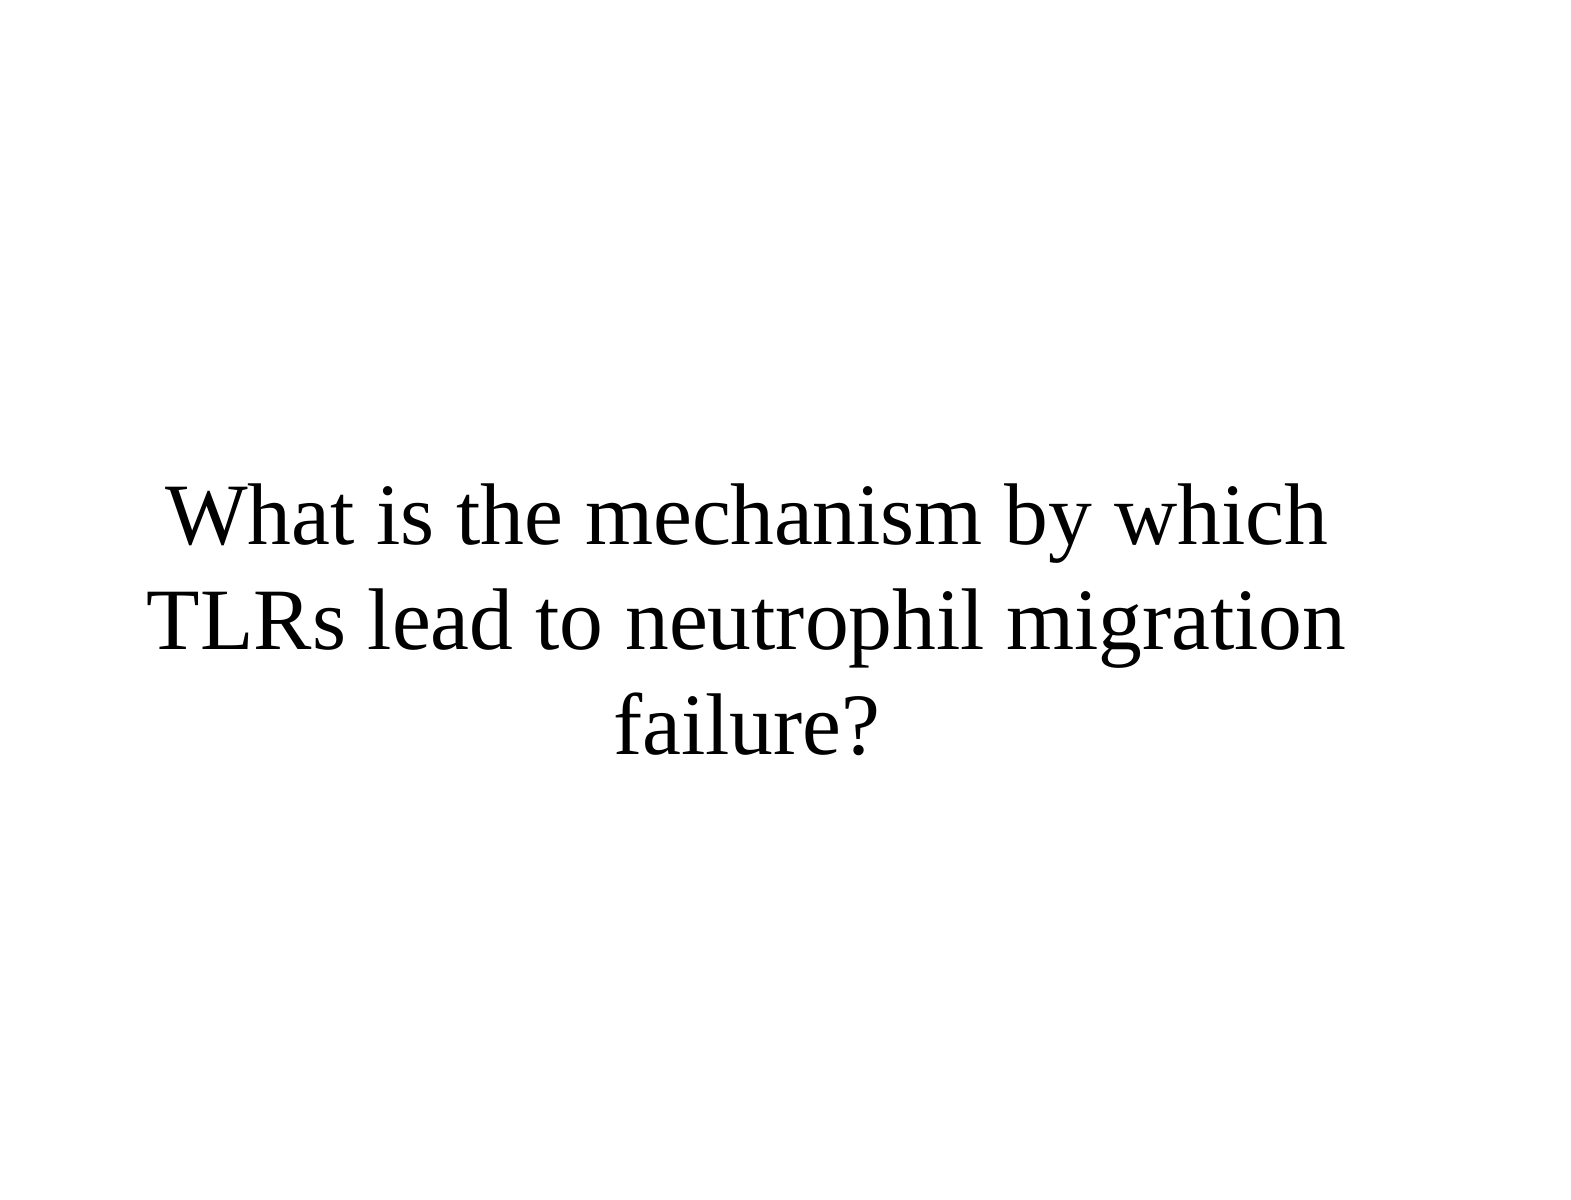

# What is the mechanism by which TLRs lead to neutrophil migration failure?